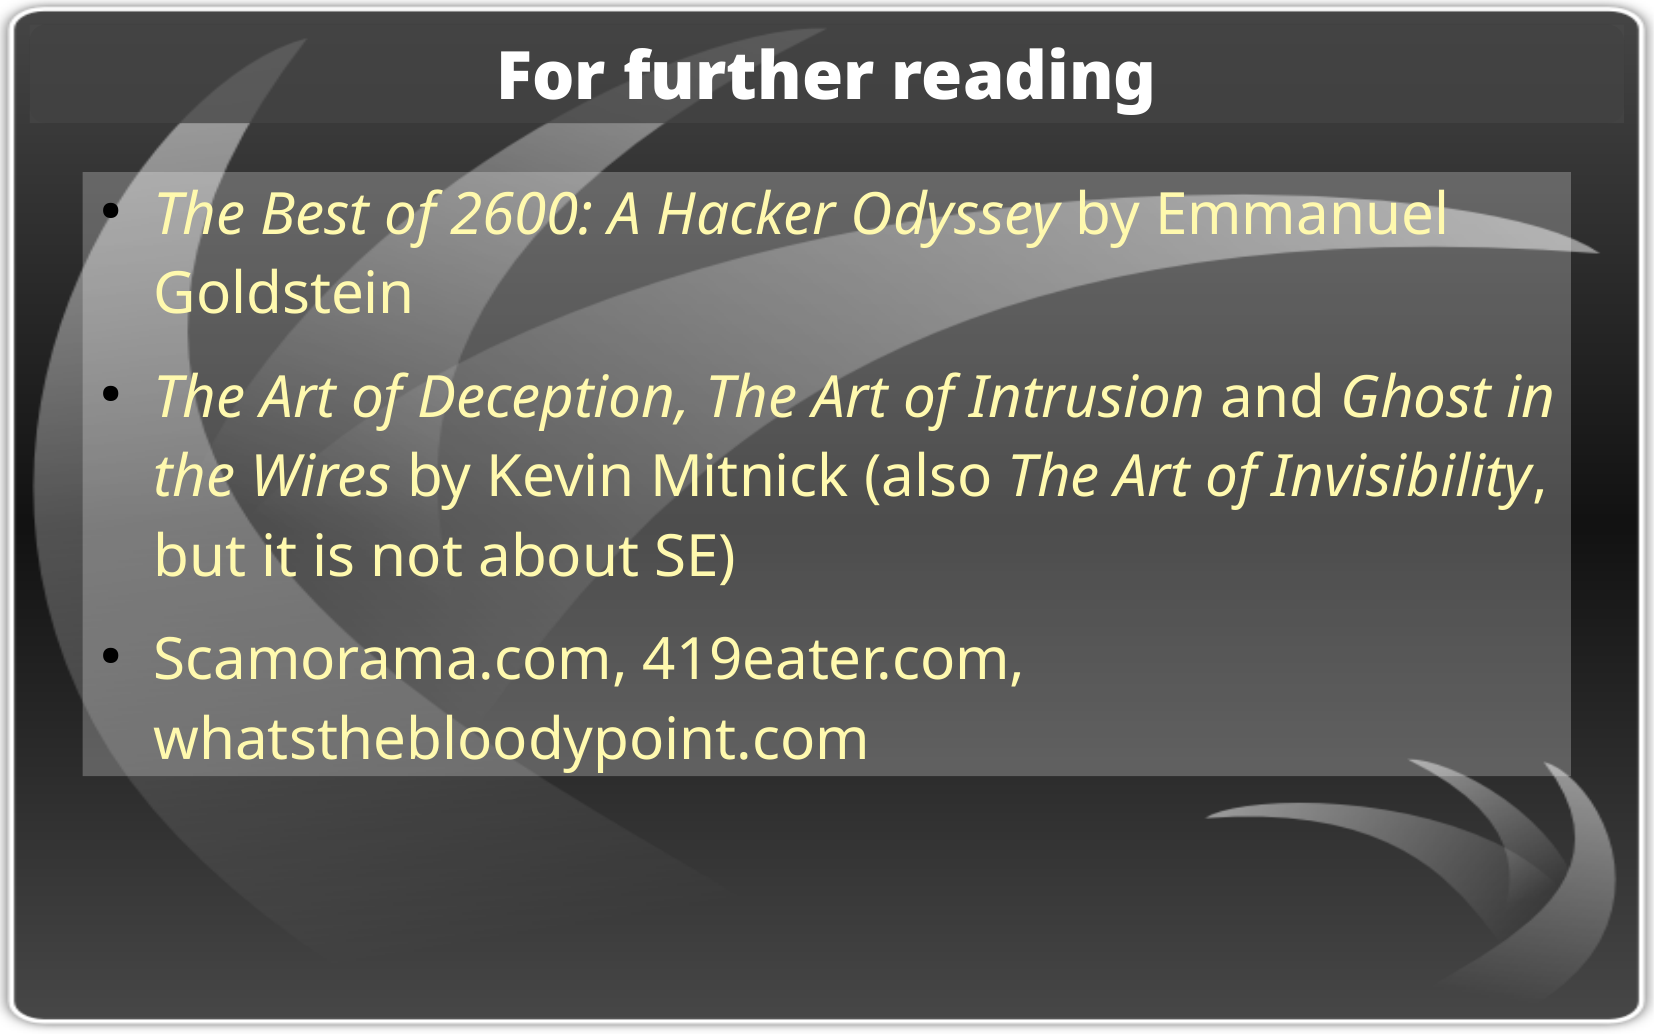

# For further reading
The Best of 2600: A Hacker Odyssey by Emmanuel Goldstein
The Art of Deception, The Art of Intrusion and Ghost in the Wires by Kevin Mitnick (also The Art of Invisibility, but it is not about SE)
Scamorama.com, 419eater.com, whatsthebloodypoint.com